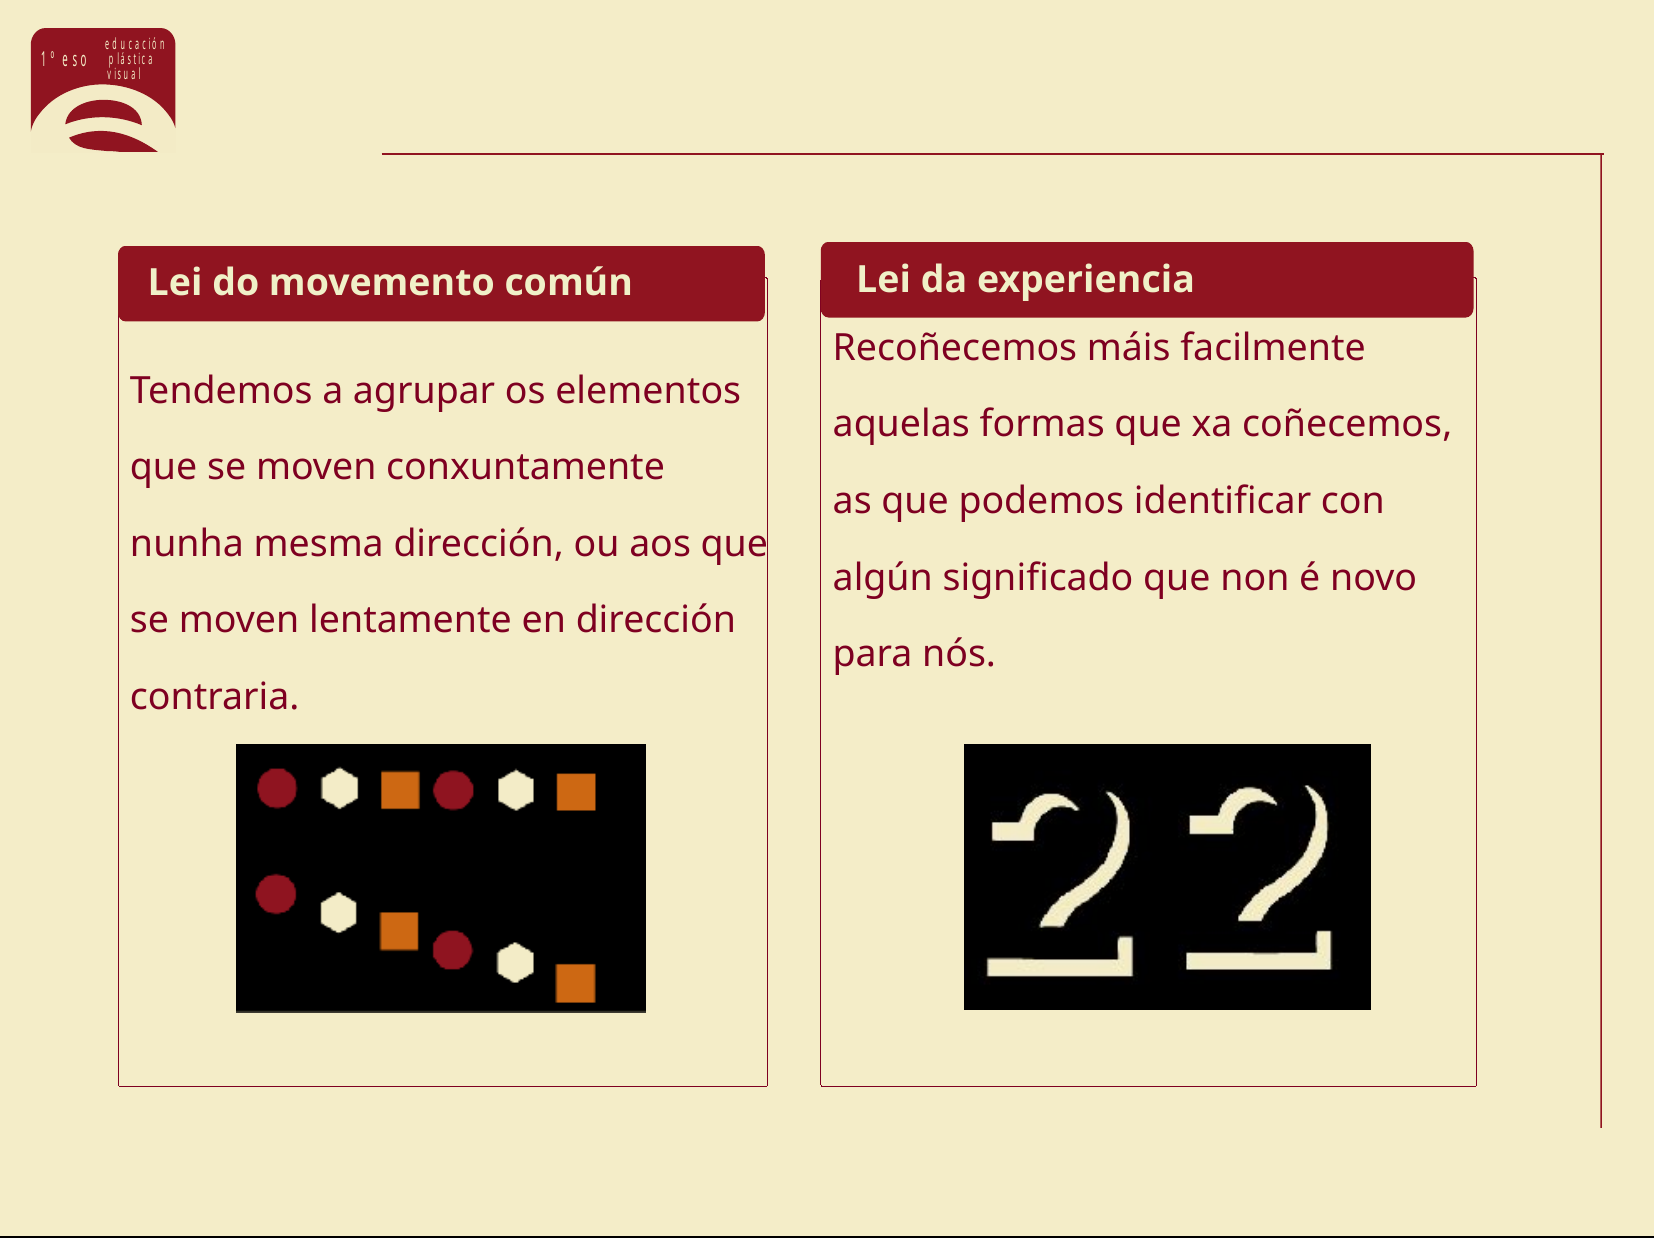

Ley de la proximidad
Lei da experiencia
Lei do movemento común
#
Recoñecemos máis facilmente aquelas formas que xa coñecemos, as que podemos identificar con algún significado que non é novo para nós.
Tendemos a agrupar os elementos que se moven conxuntamente nunha mesma dirección, ou aos que se moven lentamente en dirección contraria.